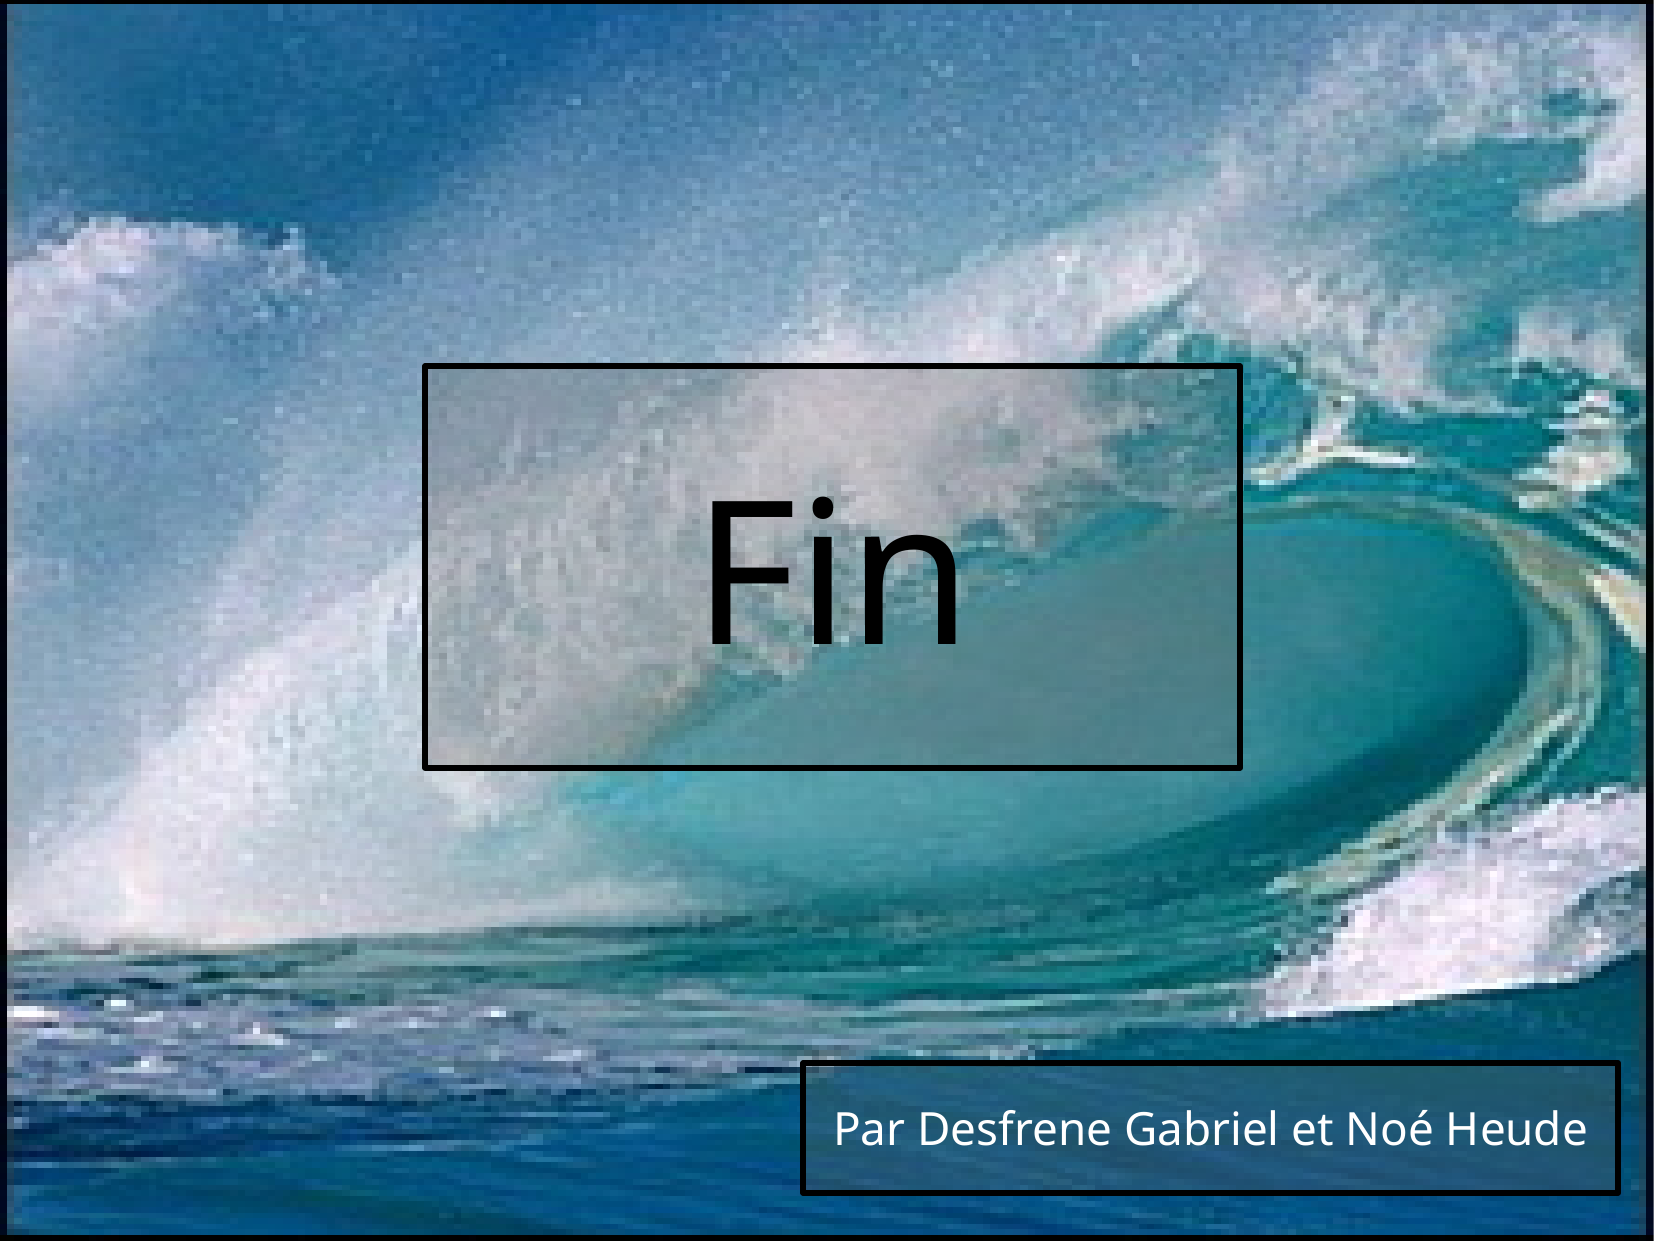

Fin
Par Desfrene Gabriel et Noé Heude